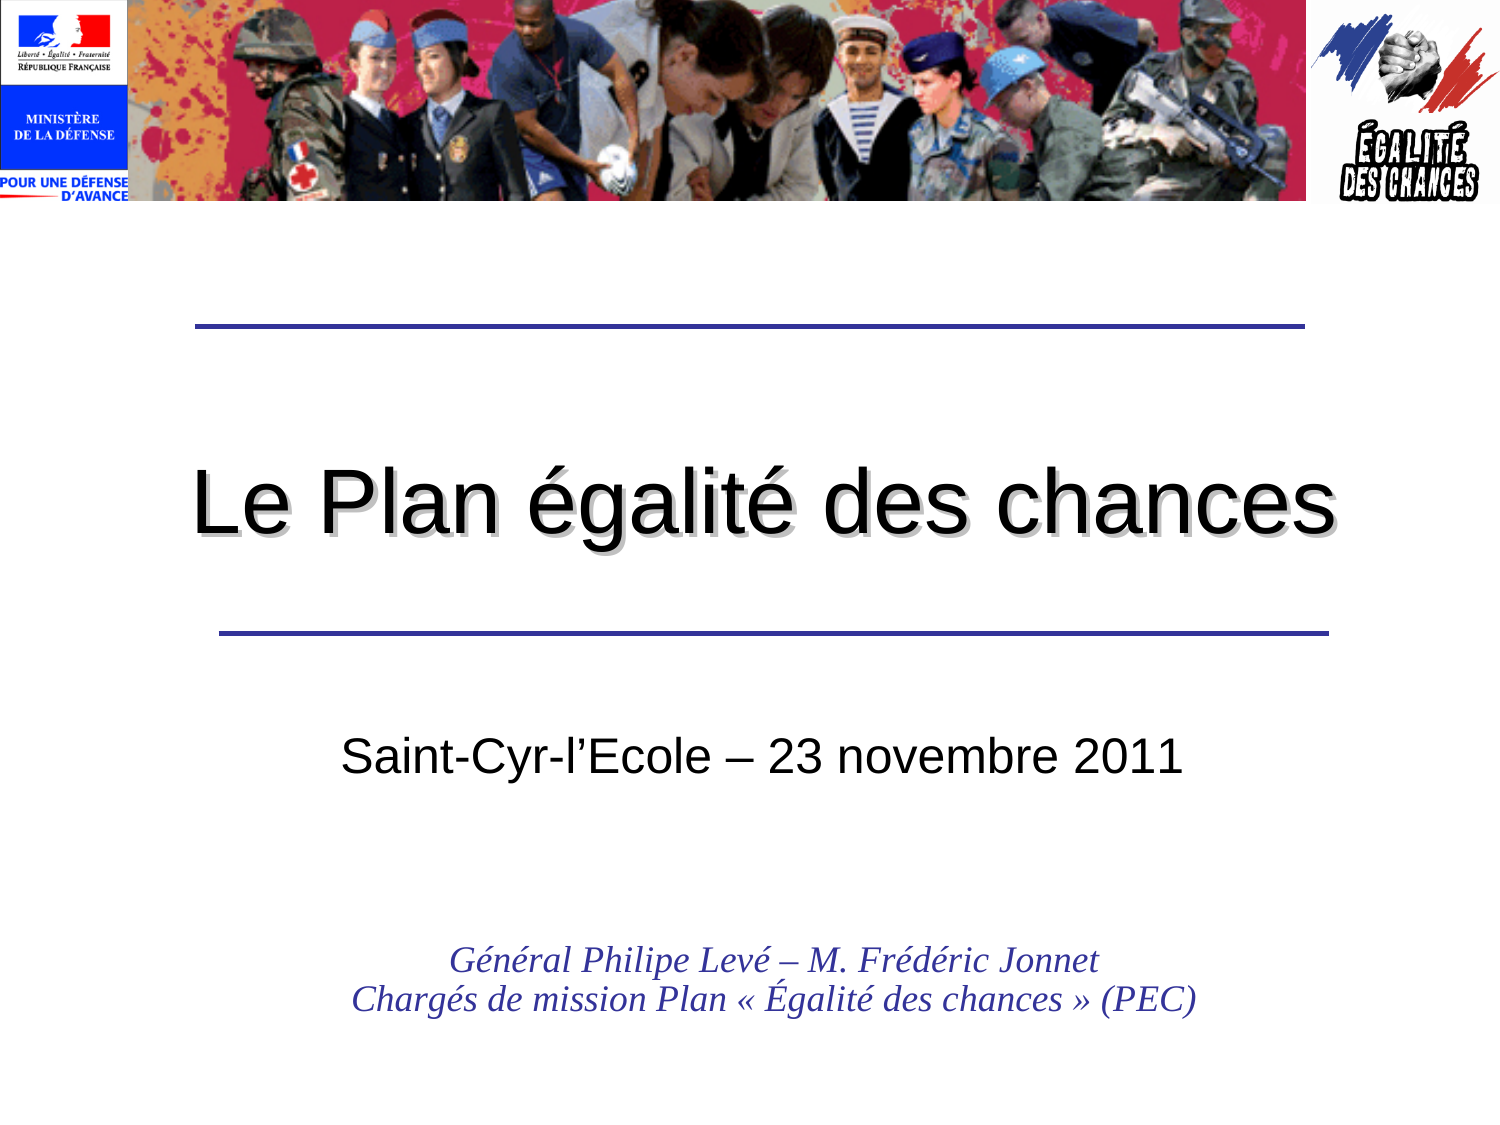

# Le Plan égalité des chances
Saint-Cyr-l’Ecole – 23 novembre 2011
Général Philipe Levé – M. Frédéric Jonnet
Chargés de mission Plan « Égalité des chances » (PEC)